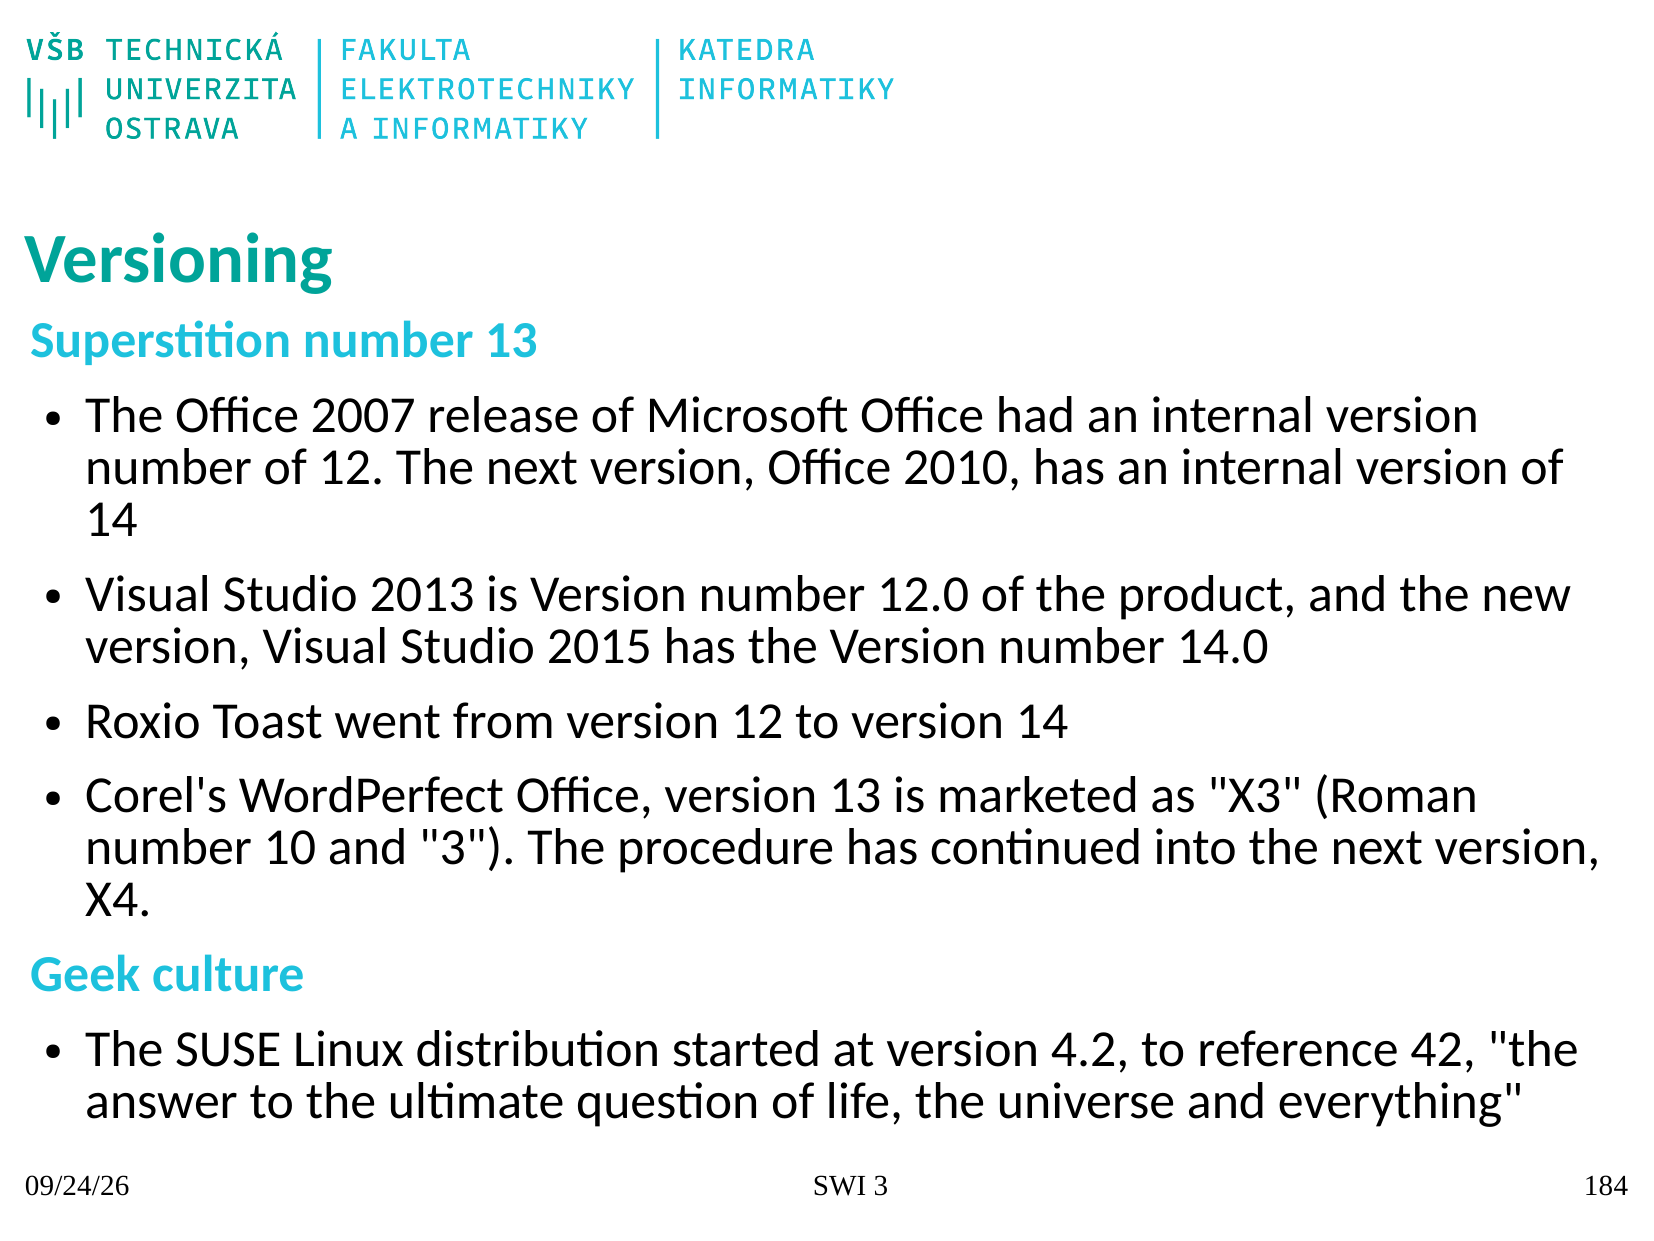

# Versioning
Superstition number 13
The Office 2007 release of Microsoft Office had an internal version number of 12. The next version, Office 2010, has an internal version of 14
Visual Studio 2013 is Version number 12.0 of the product, and the new version, Visual Studio 2015 has the Version number 14.0
Roxio Toast went from version 12 to version 14
Corel's WordPerfect Office, version 13 is marketed as "X3" (Roman number 10 and "3"). The procedure has continued into the next version, X4.
Geek culture
The SUSE Linux distribution started at version 4.2, to reference 42, "the answer to the ultimate question of life, the universe and everything"
SWI 3
184